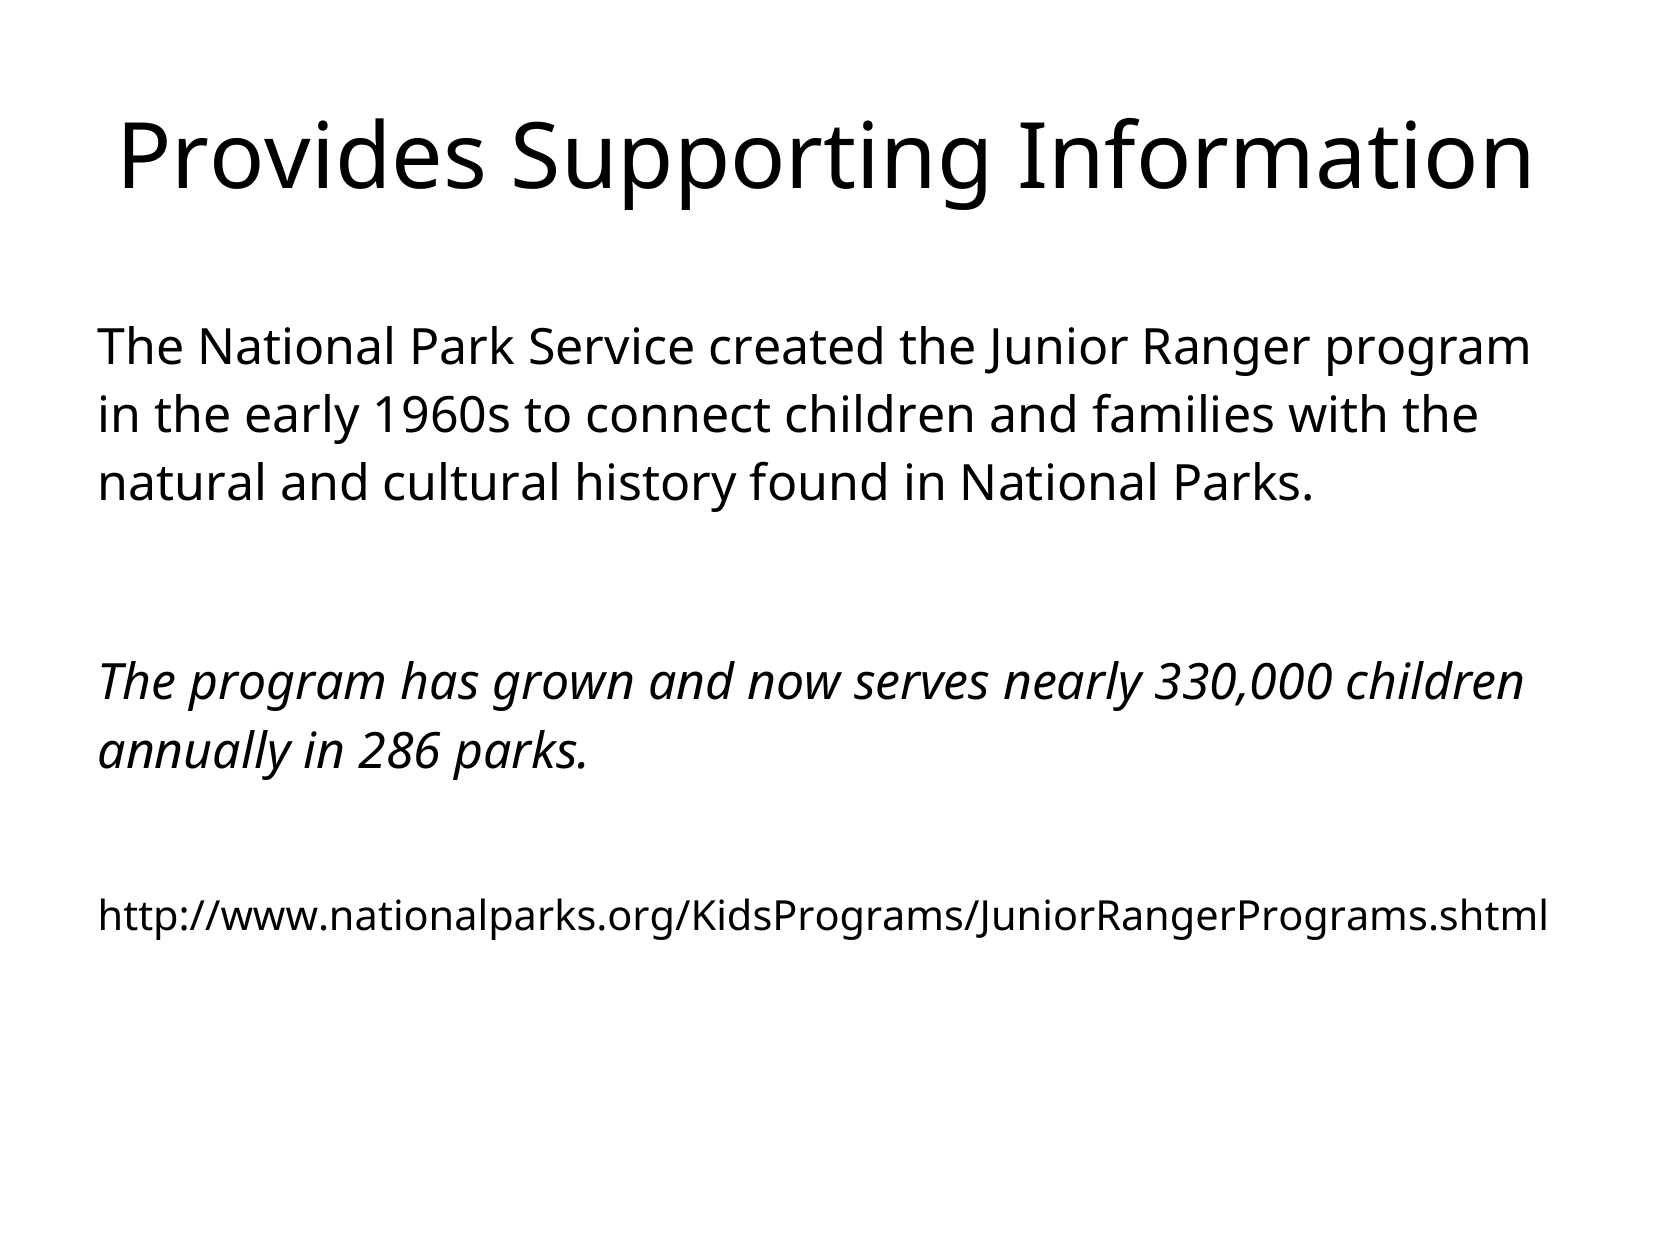

# Provides Supporting Information
The National Park Service created the Junior Ranger program in the early 1960s to connect children and families with the natural and cultural history found in National Parks.
The program has grown and now serves nearly 330,000 children annually in 286 parks.
http://www.nationalparks.org/KidsPrograms/JuniorRangerPrograms.shtml